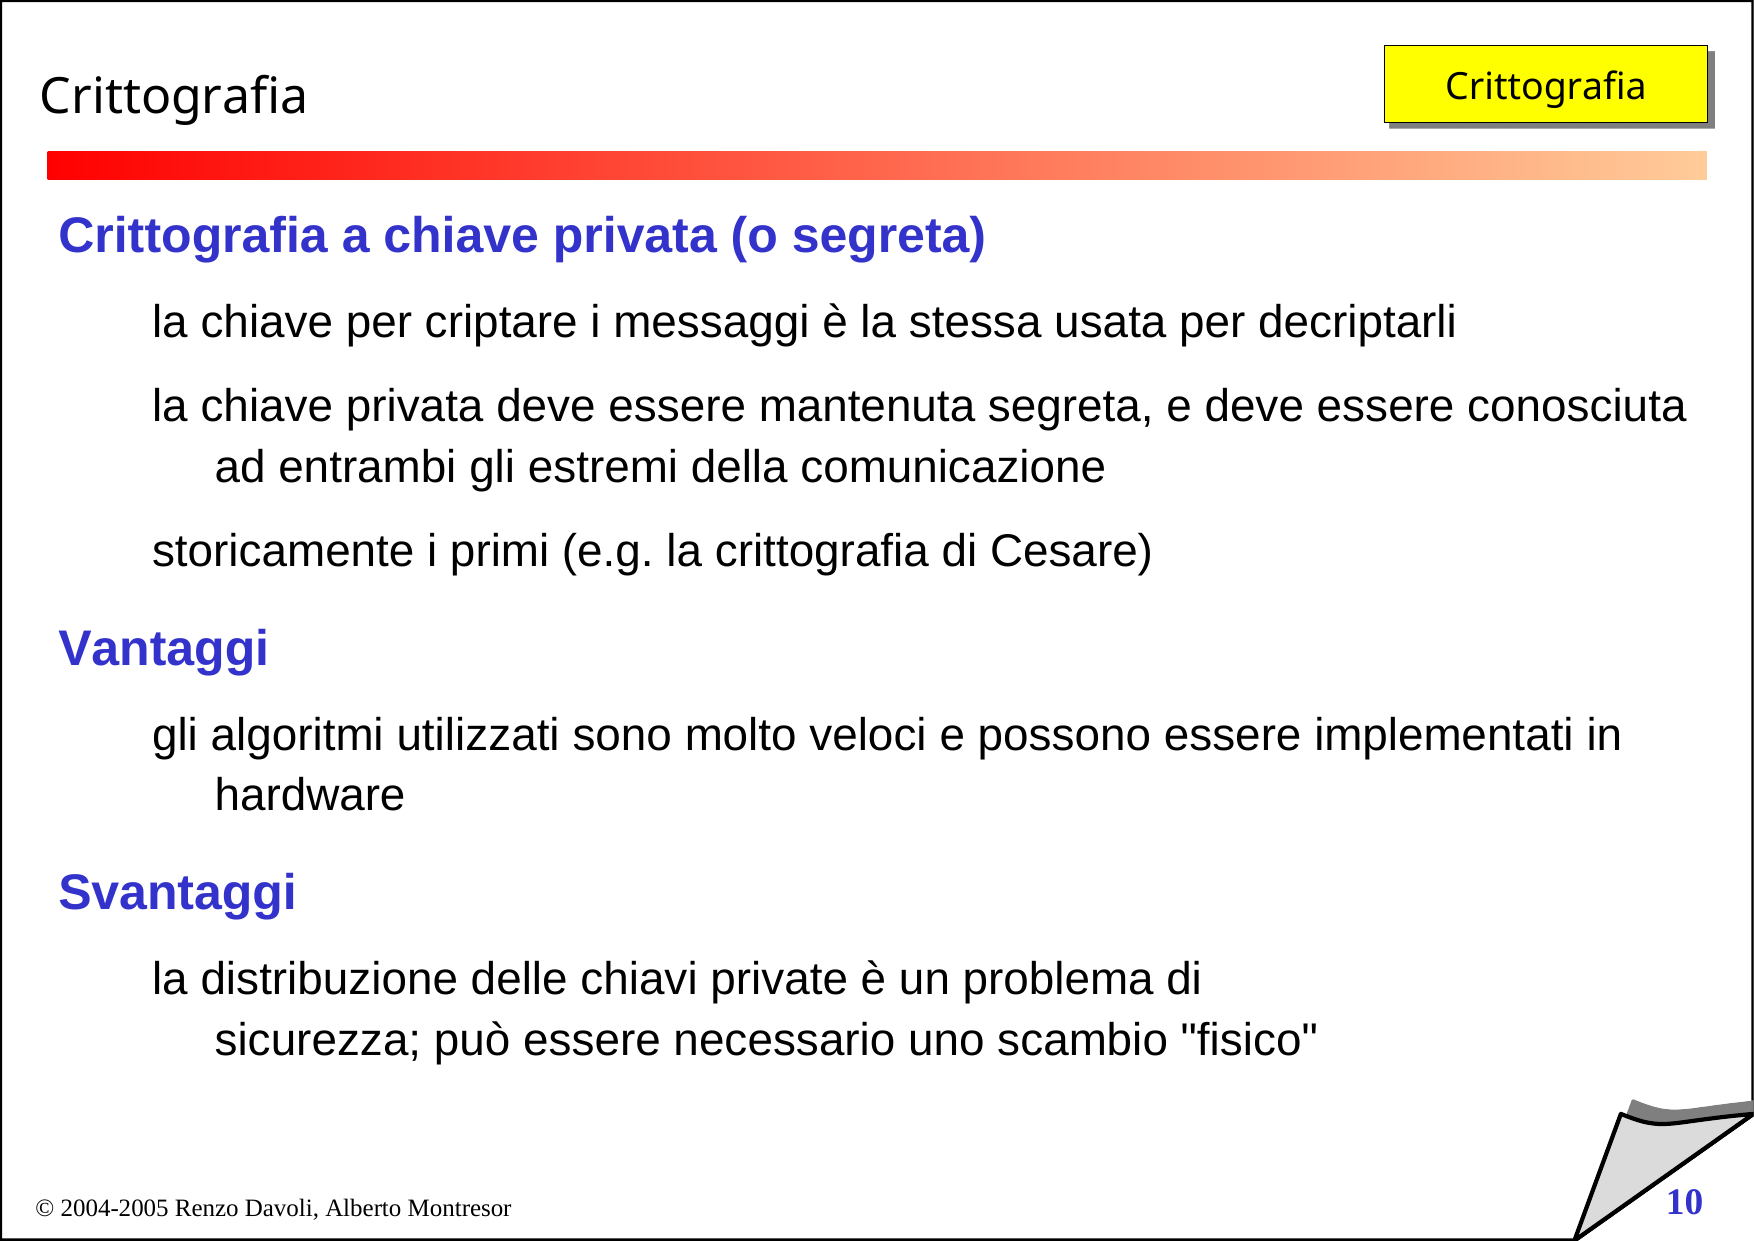

Crittografia
# Crittografia
Crittografia a chiave privata (o segreta)
la chiave per criptare i messaggi è la stessa usata per decriptarli
la chiave privata deve essere mantenuta segreta, e deve essere conosciuta ad entrambi gli estremi della comunicazione
storicamente i primi (e.g. la crittografia di Cesare)
Vantaggi
gli algoritmi utilizzati sono molto veloci e possono essere implementati in hardware
Svantaggi
la distribuzione delle chiavi private è un problema di
sicurezza; può essere necessario uno scambio "fisico"